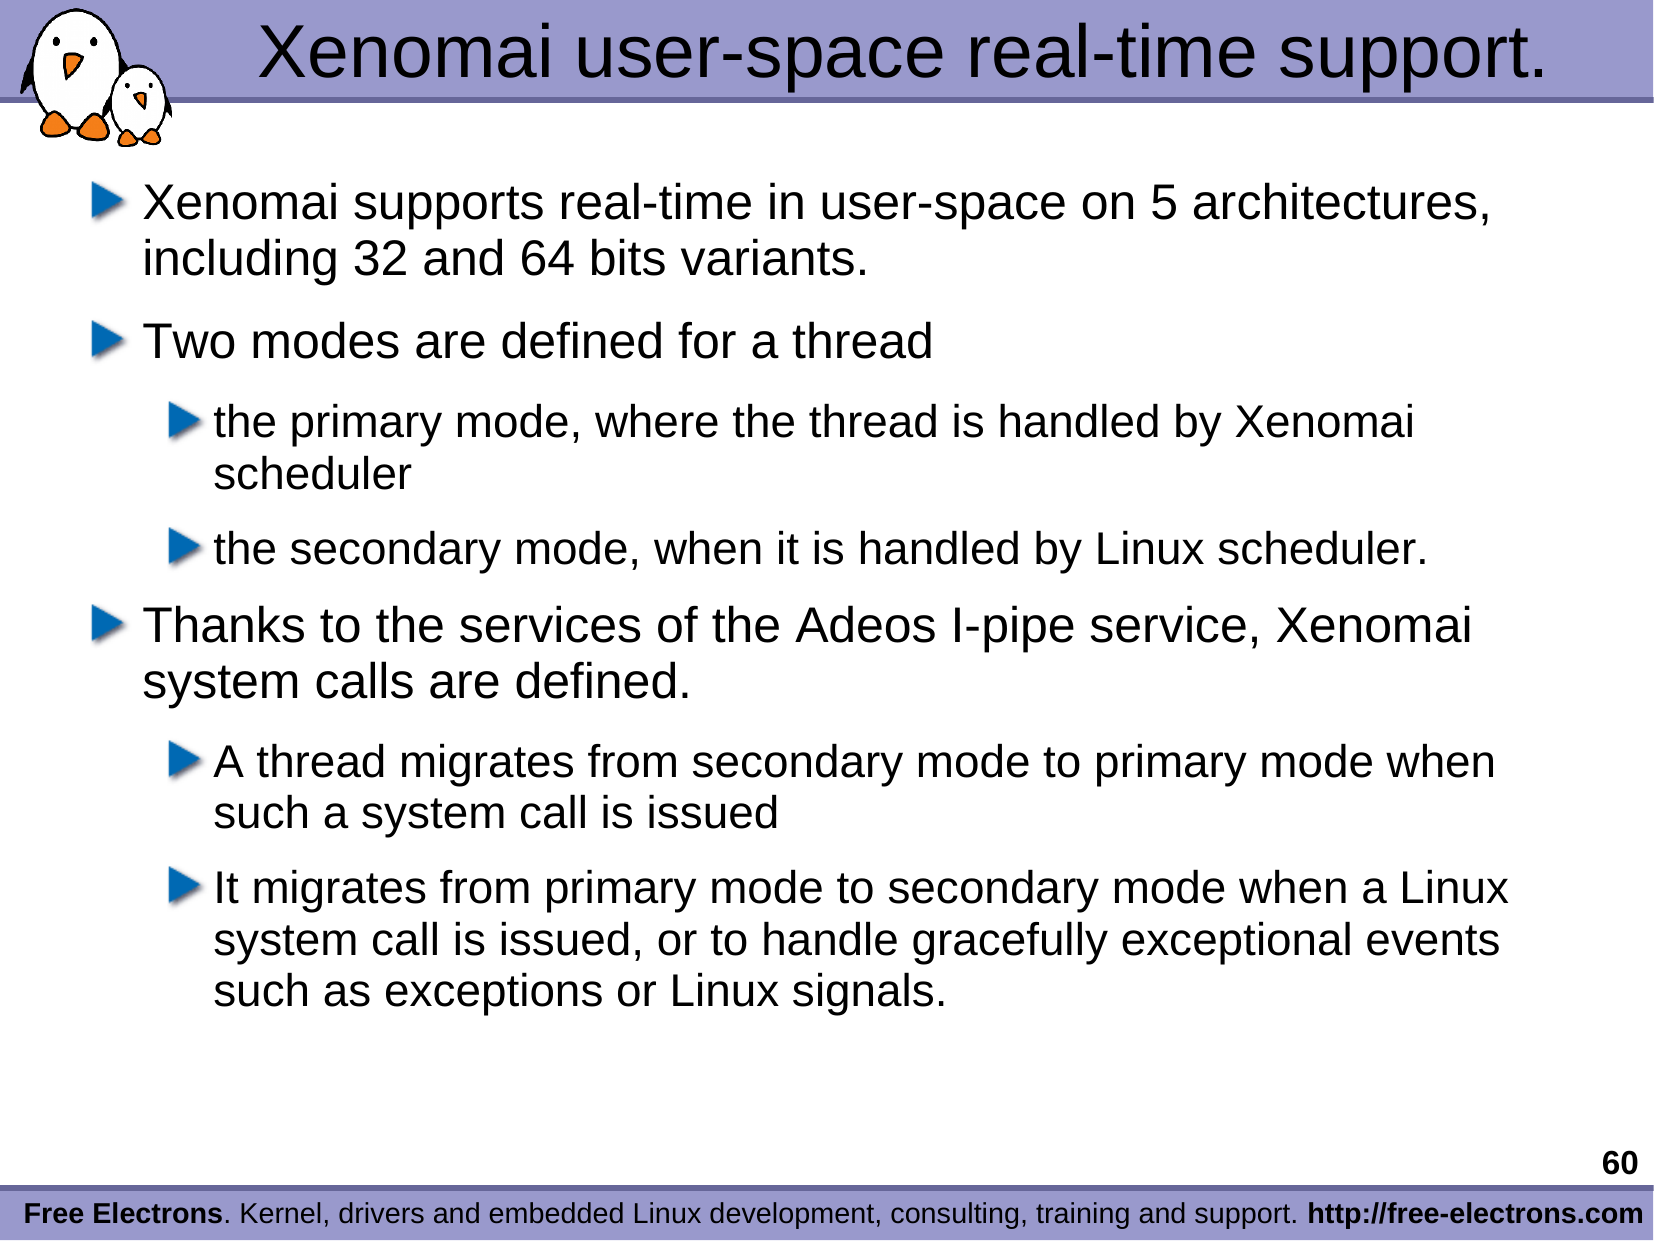

# Xenomai user-space real-time support.
Xenomai supports real-time in user-space on 5 architectures, including 32 and 64 bits variants.
Two modes are defined for a thread
the primary mode, where the thread is handled by Xenomai scheduler
the secondary mode, when it is handled by Linux scheduler.
Thanks to the services of the Adeos I-pipe service, Xenomai system calls are defined.
A thread migrates from secondary mode to primary mode when such a system call is issued
It migrates from primary mode to secondary mode when a Linux system call is issued, or to handle gracefully exceptional events such as exceptions or Linux signals.